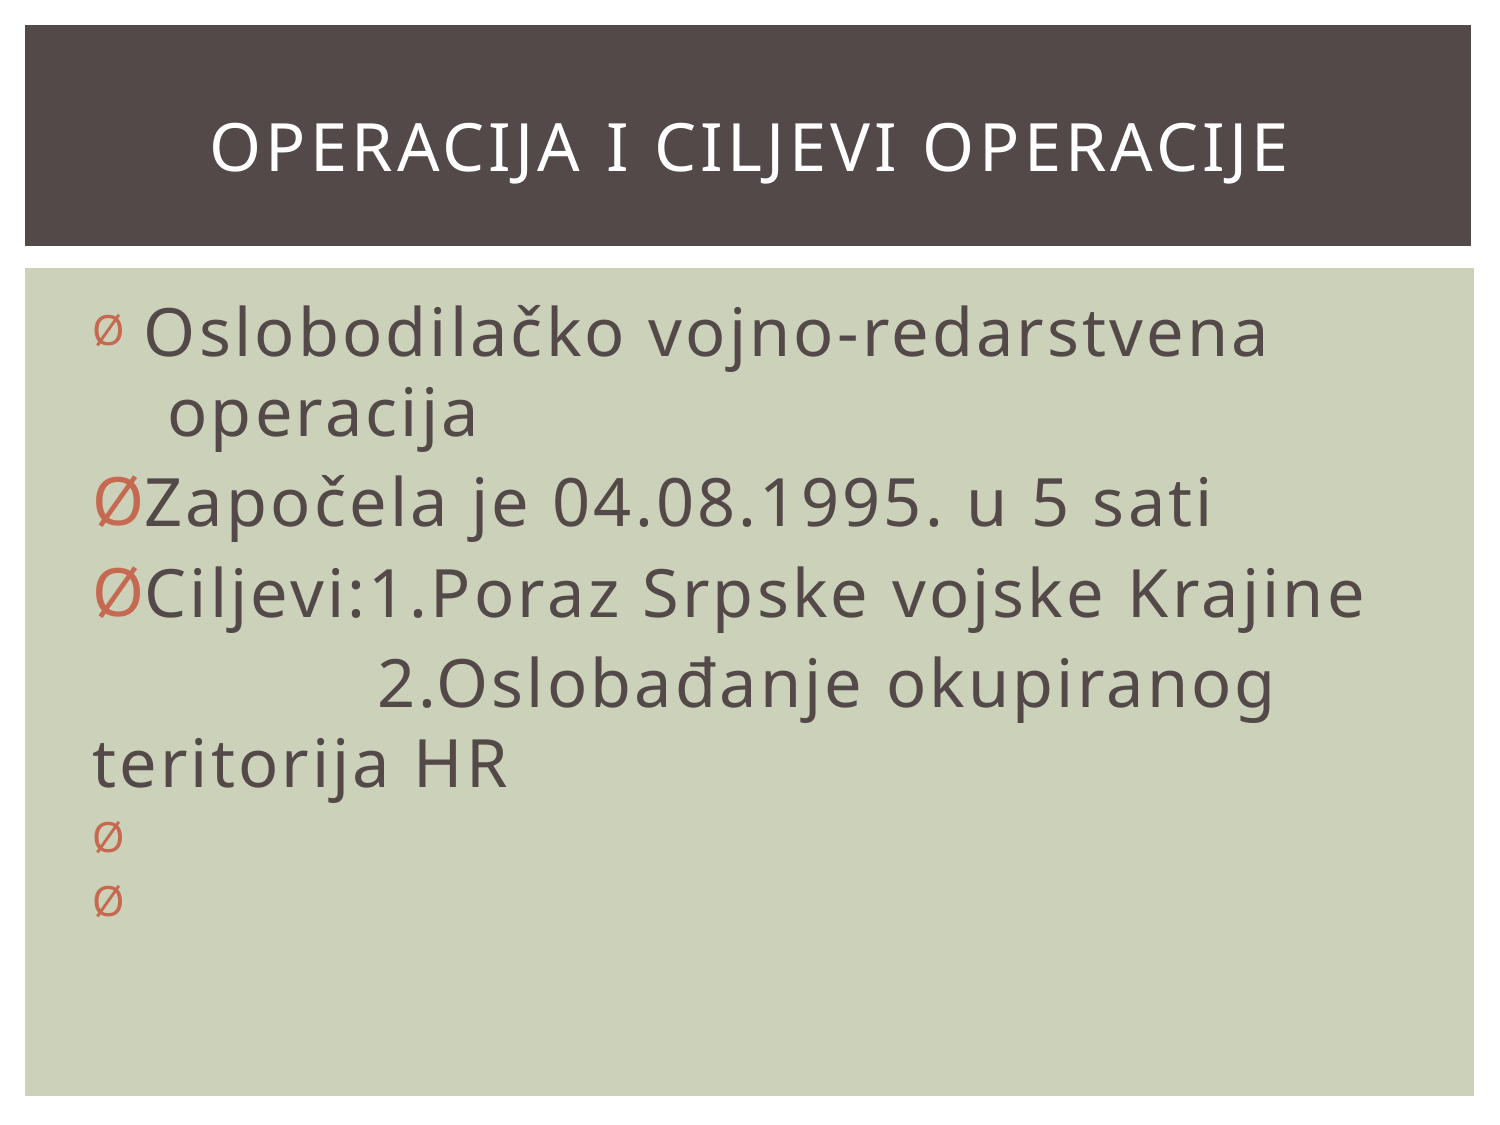

Operacija i ciljevi OPERACIJE
# Oslobodilačko vojno-redarstvena operacija
Započela je 04.08.1995. u 5 sati
Ciljevi:1.Poraz Srpske vojske Krajine
 2.Oslobađanje okupiranog teritorija HR